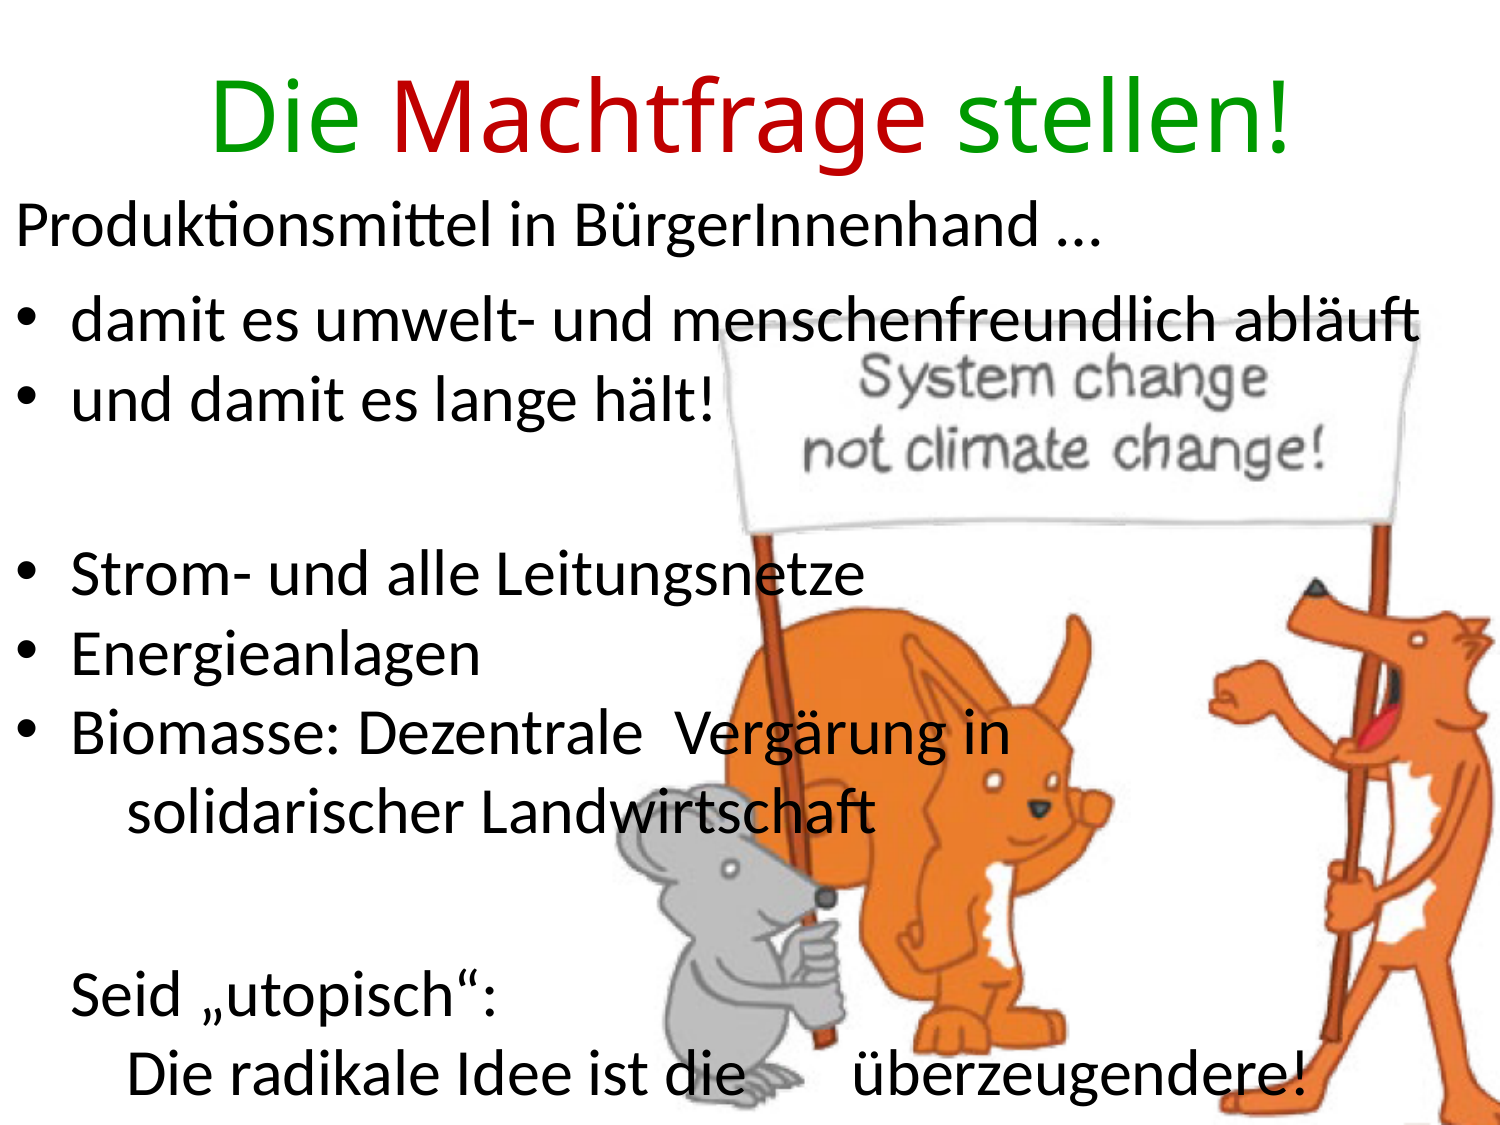

# Die Machtfrage stellen!
Produktionsmittel in BürgerInnenhand …
damit es umwelt- und menschenfreundlich abläuft
und damit es lange hält!
Strom- und alle Leitungsnetze
Energieanlagen
Biomasse: Dezentrale Vergärung in
solidarischer Landwirtschaft
Seid „utopisch“:
Die radikale Idee ist die überzeugendere!